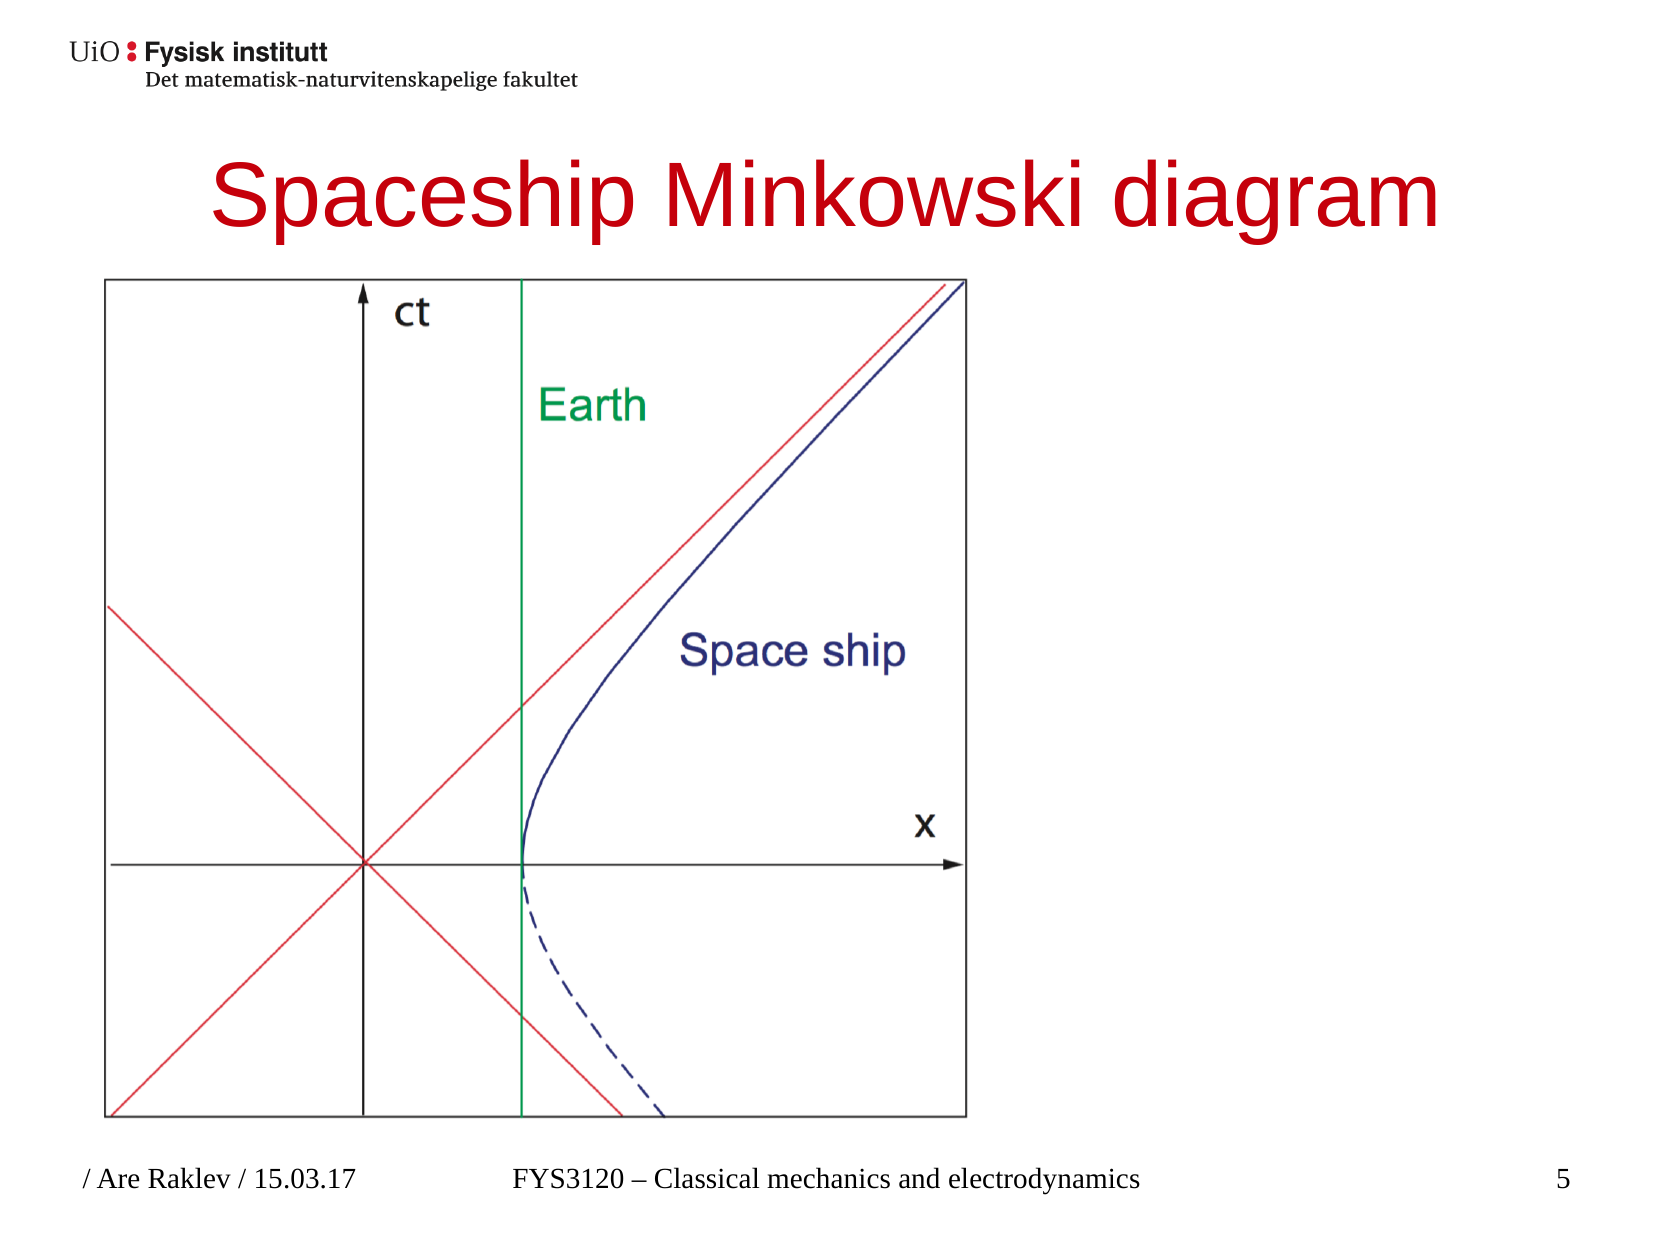

# Spaceship Minkowski diagram
/ Are Raklev / 15.03.17
FYS3120 – Classical mechanics and electrodynamics
5